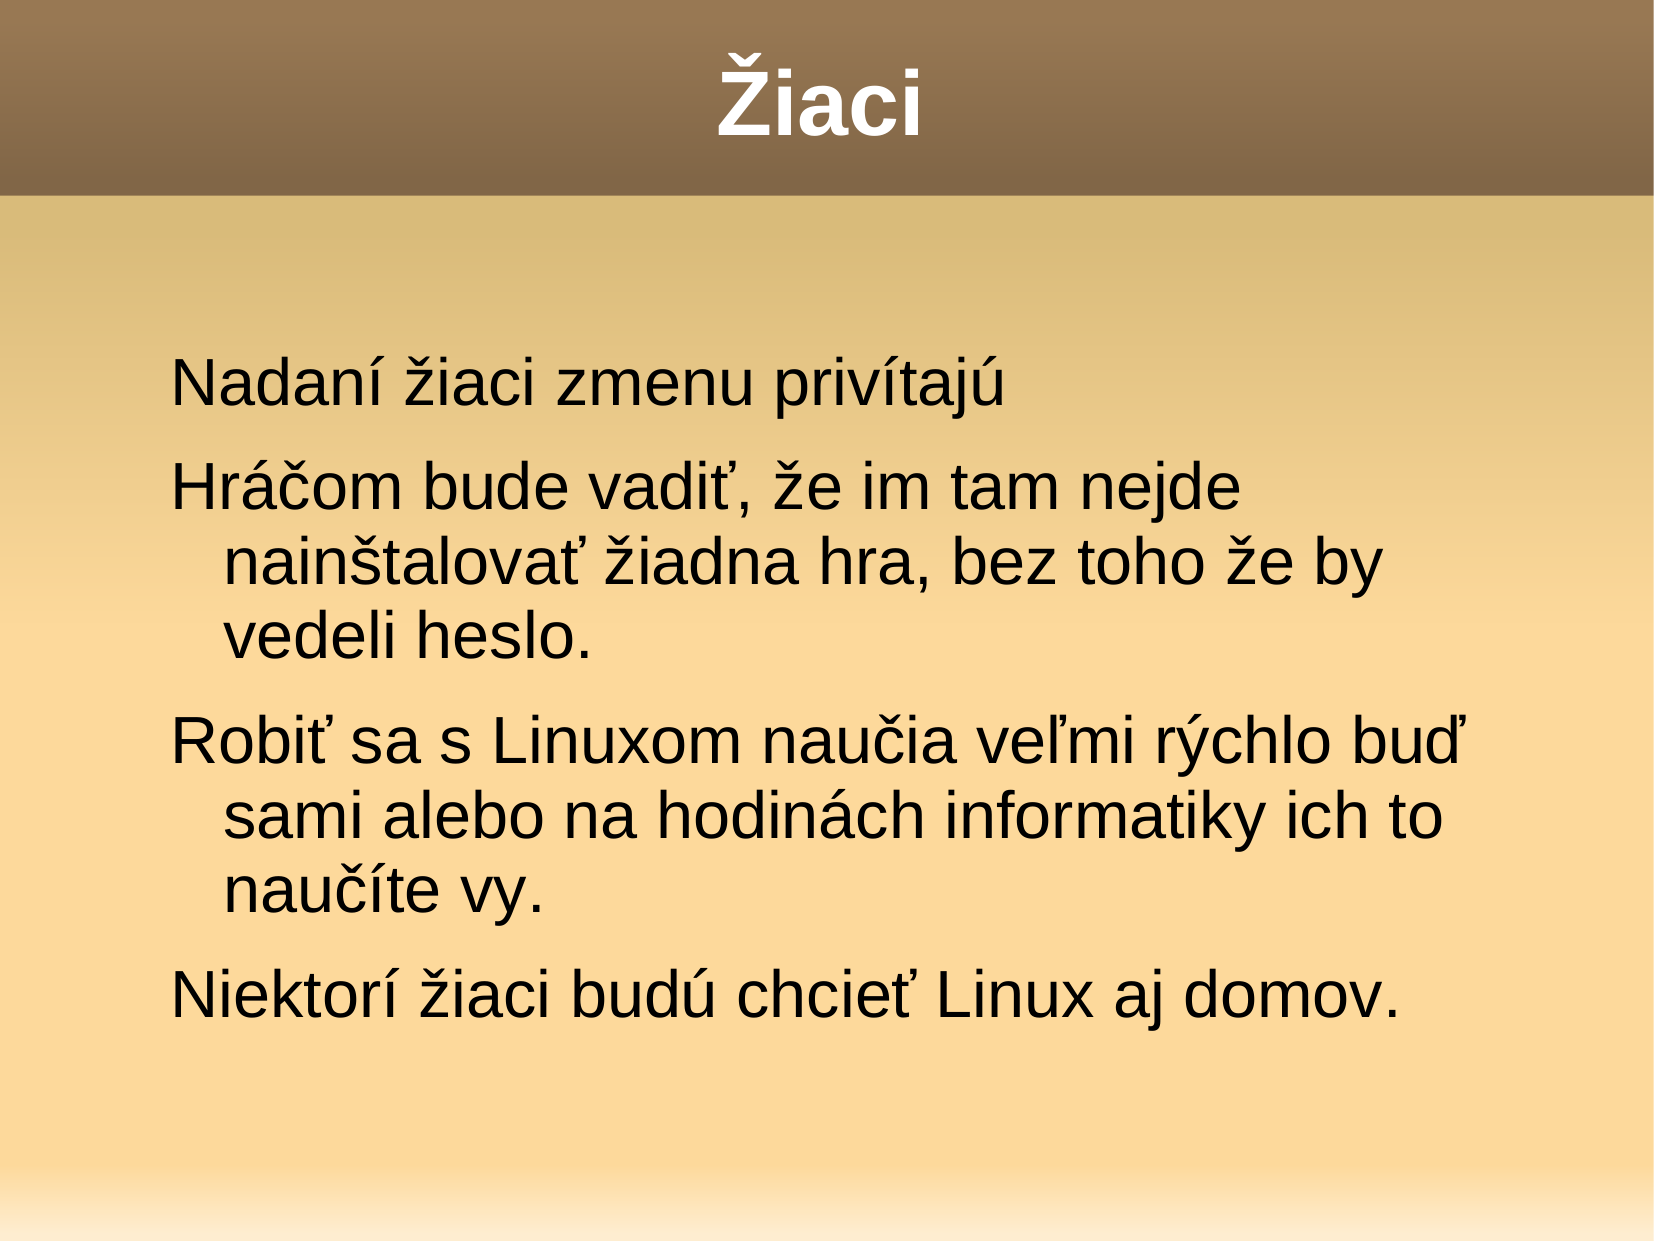

# Žiaci
Nadaní žiaci zmenu privítajú
Hráčom bude vadiť, že im tam nejde nainštalovať žiadna hra, bez toho že by vedeli heslo.
Robiť sa s Linuxom naučia veľmi rýchlo buď sami alebo na hodinách informatiky ich to naučíte vy.
Niektorí žiaci budú chcieť Linux aj domov.